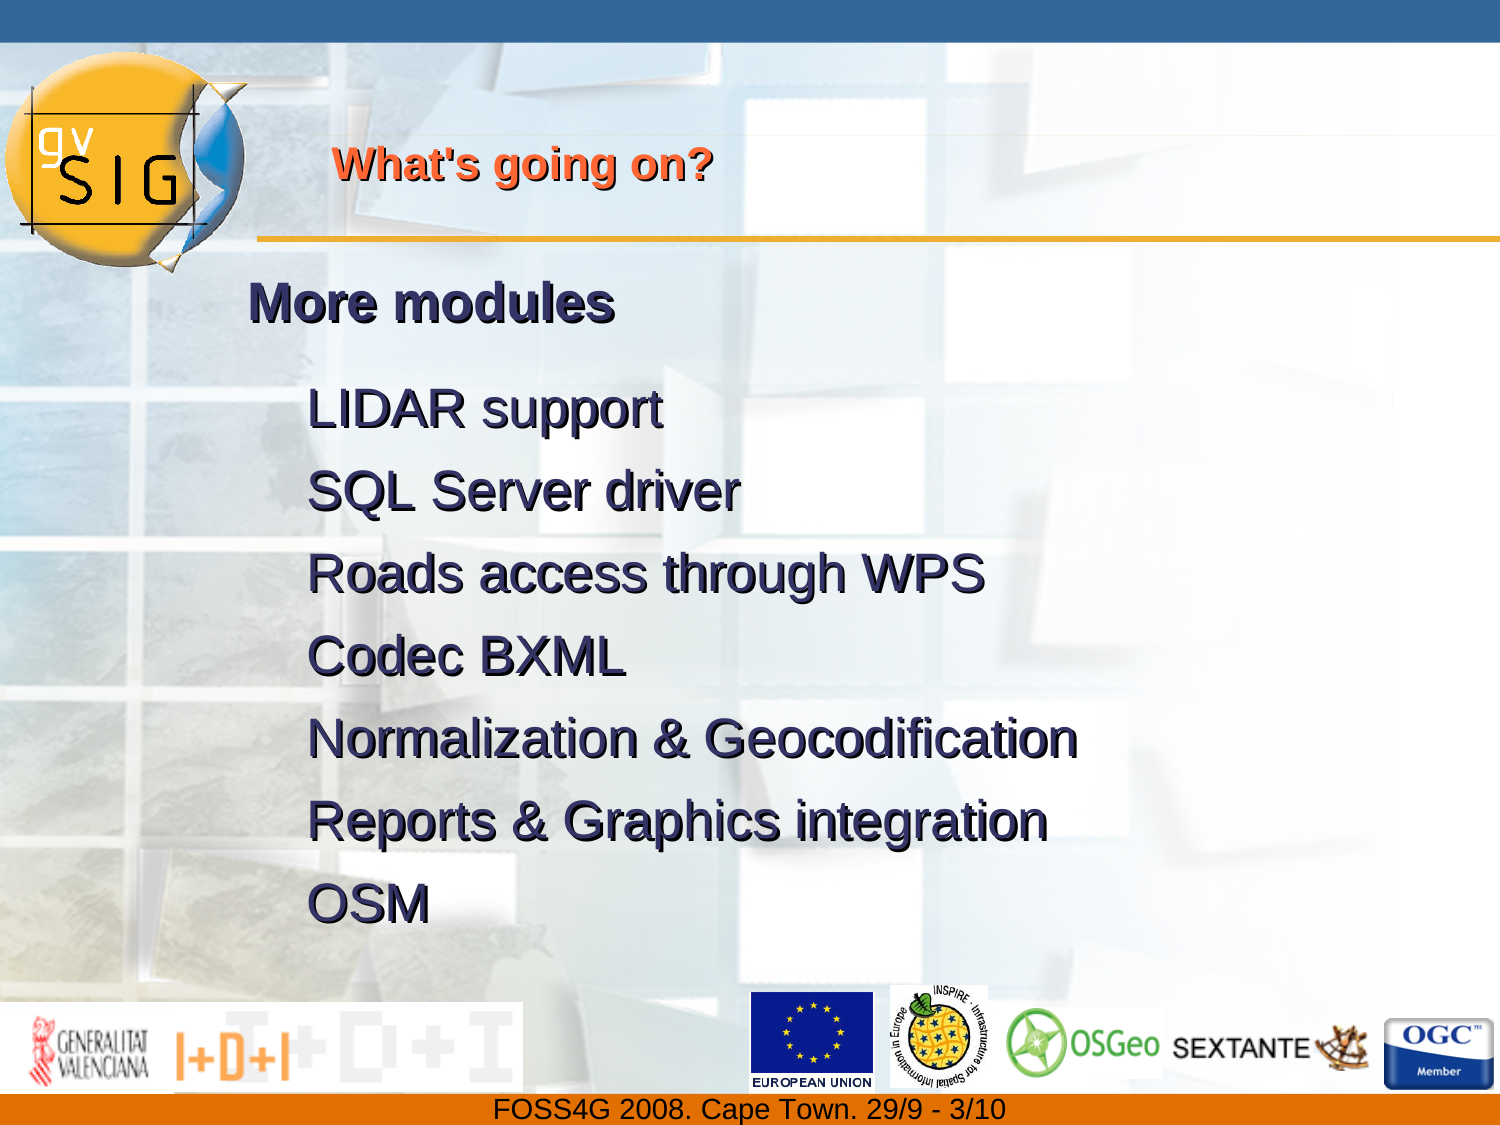

#
What's going on?
More modules
LIDAR support
SQL Server driver
Roads access through WPS
Codec BXML
Normalization & Geocodification
Reports & Graphics integration
OSM